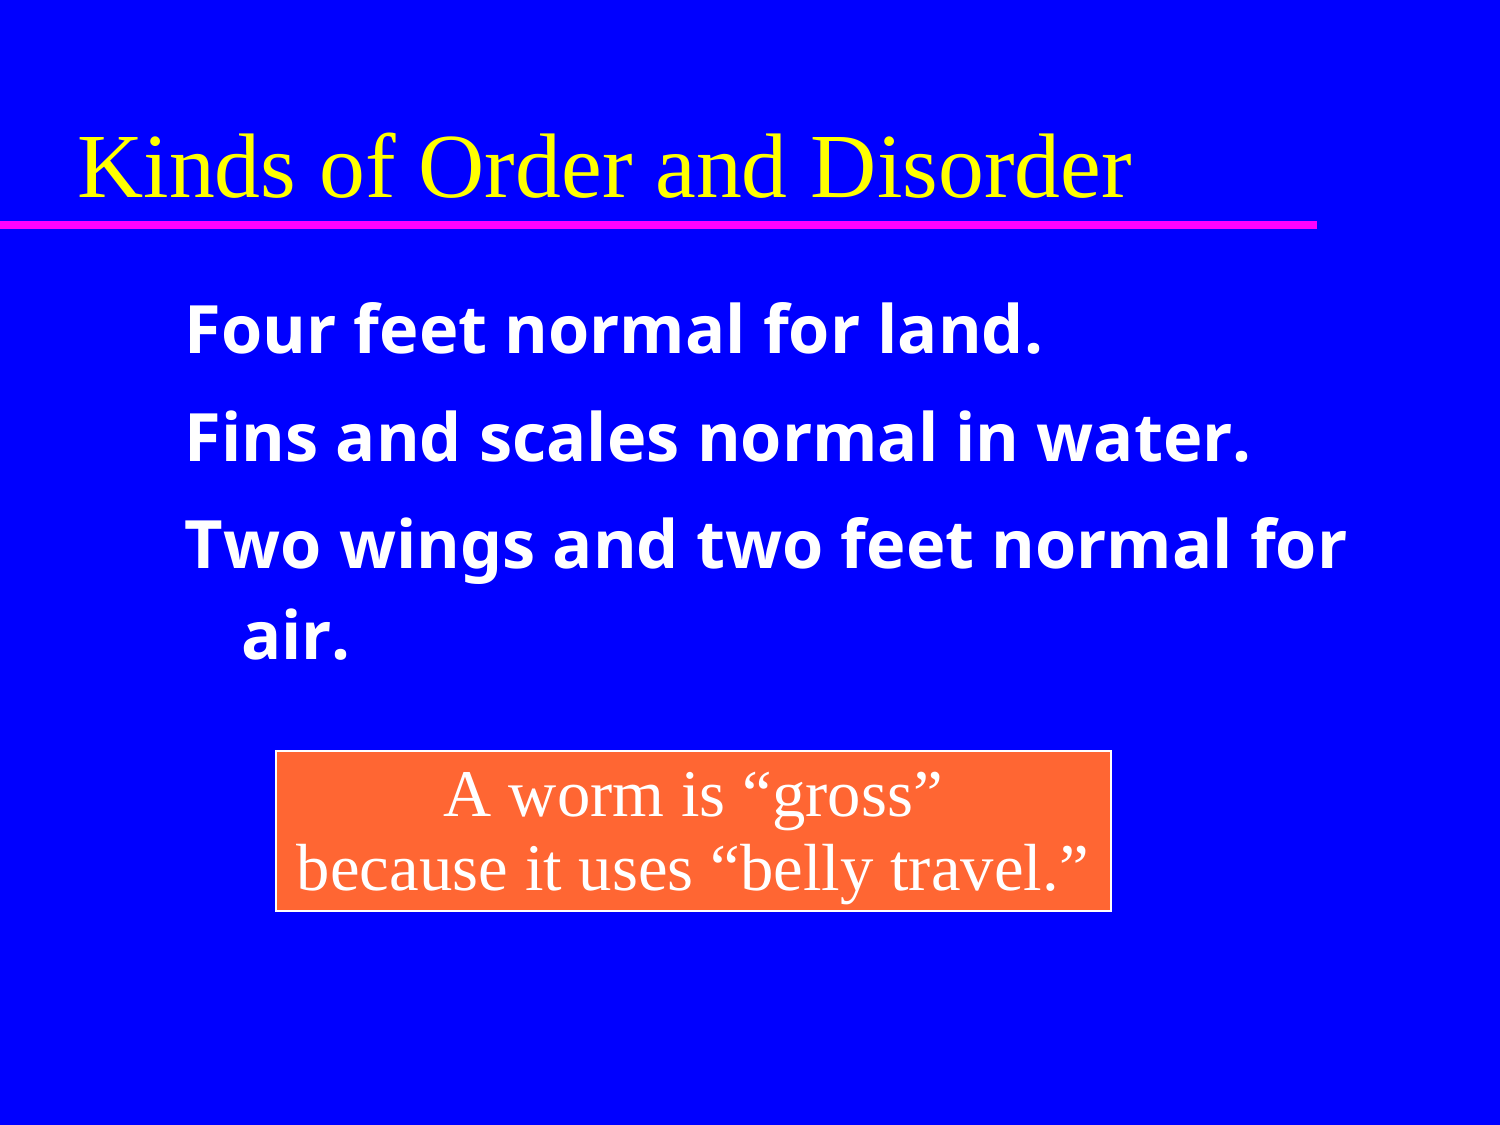

# Kinds of Order and Disorder
Four feet normal for land.
Fins and scales normal in water.
Two wings and two feet normal for air.
A worm is “gross”
because it uses “belly travel.”